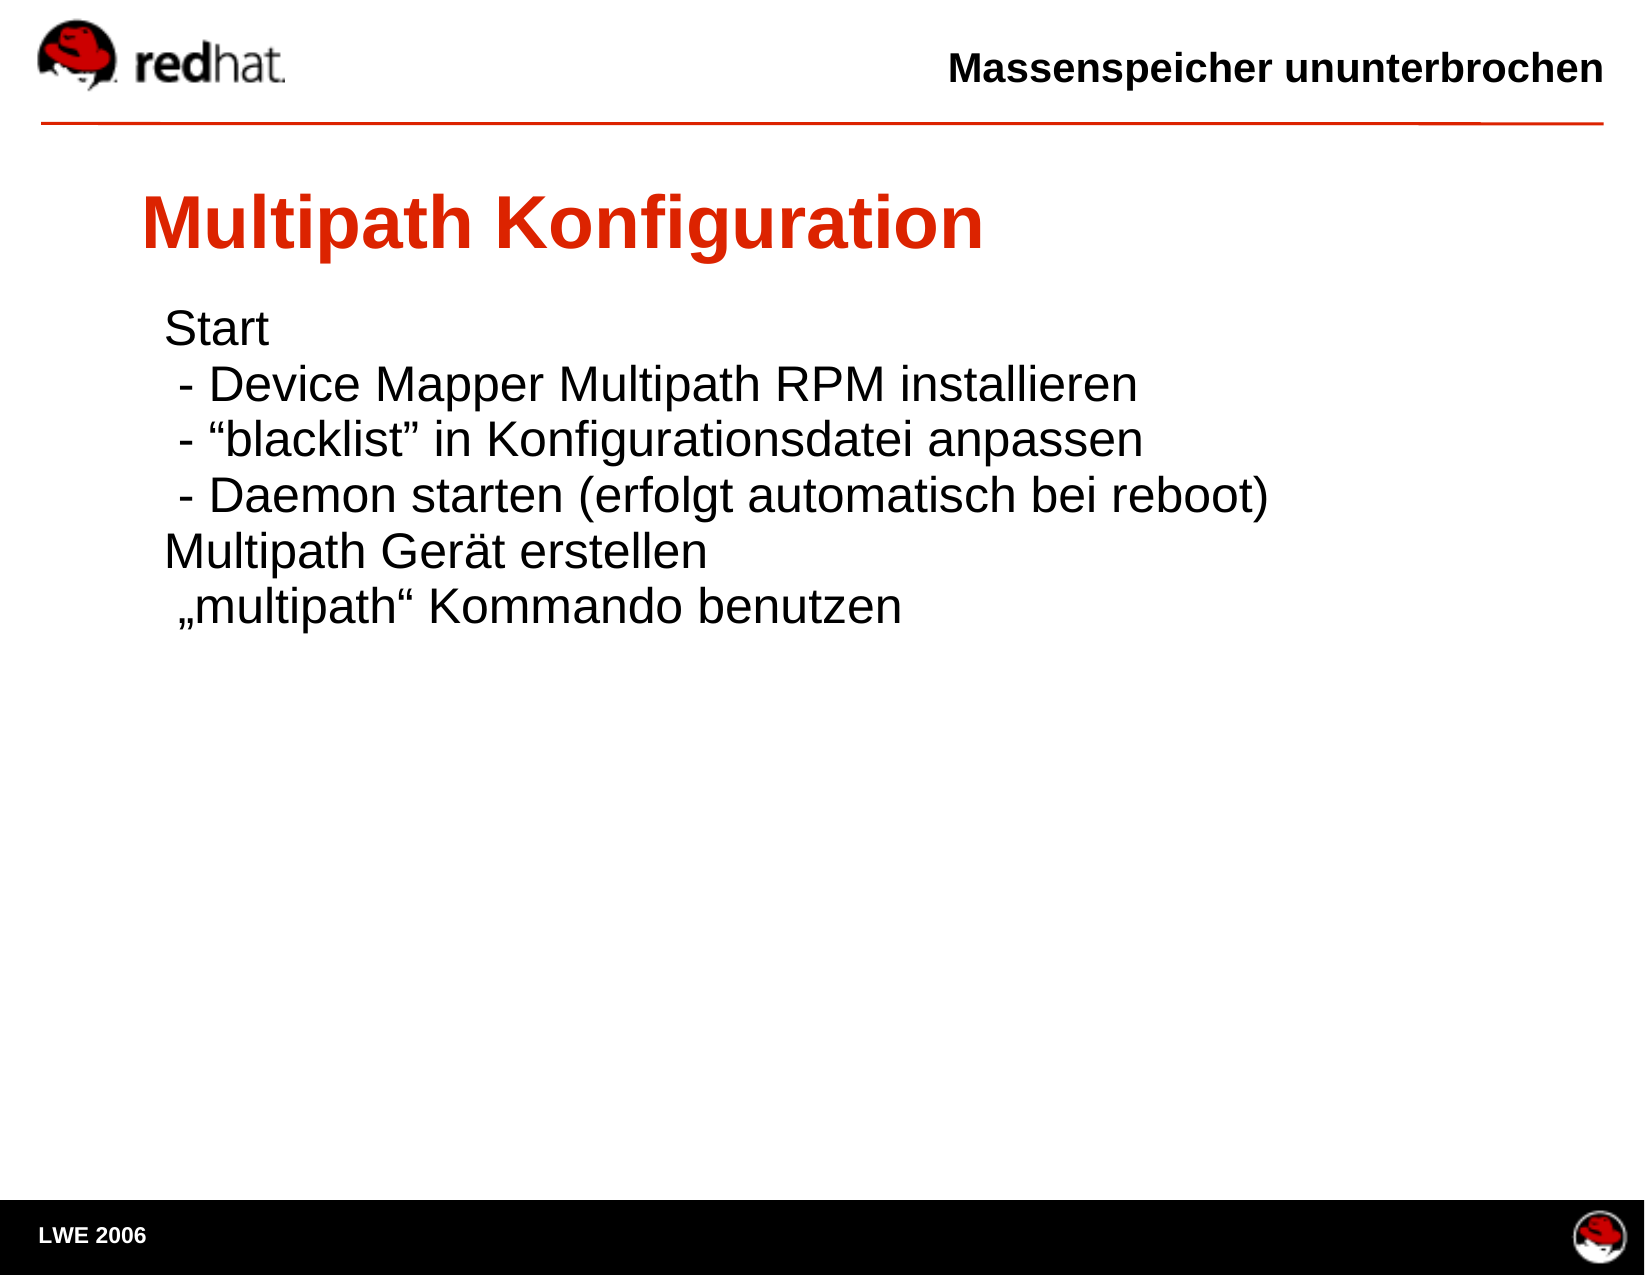

Massenspeicher ununterbrochen
Multipath Konfiguration
 Start
 - Device Mapper Multipath RPM installieren
 - “blacklist” in Konfigurationsdatei anpassen
 - Daemon starten (erfolgt automatisch bei reboot)
 Multipath Gerät erstellen
 „multipath“ Kommando benutzen
LWE 2006